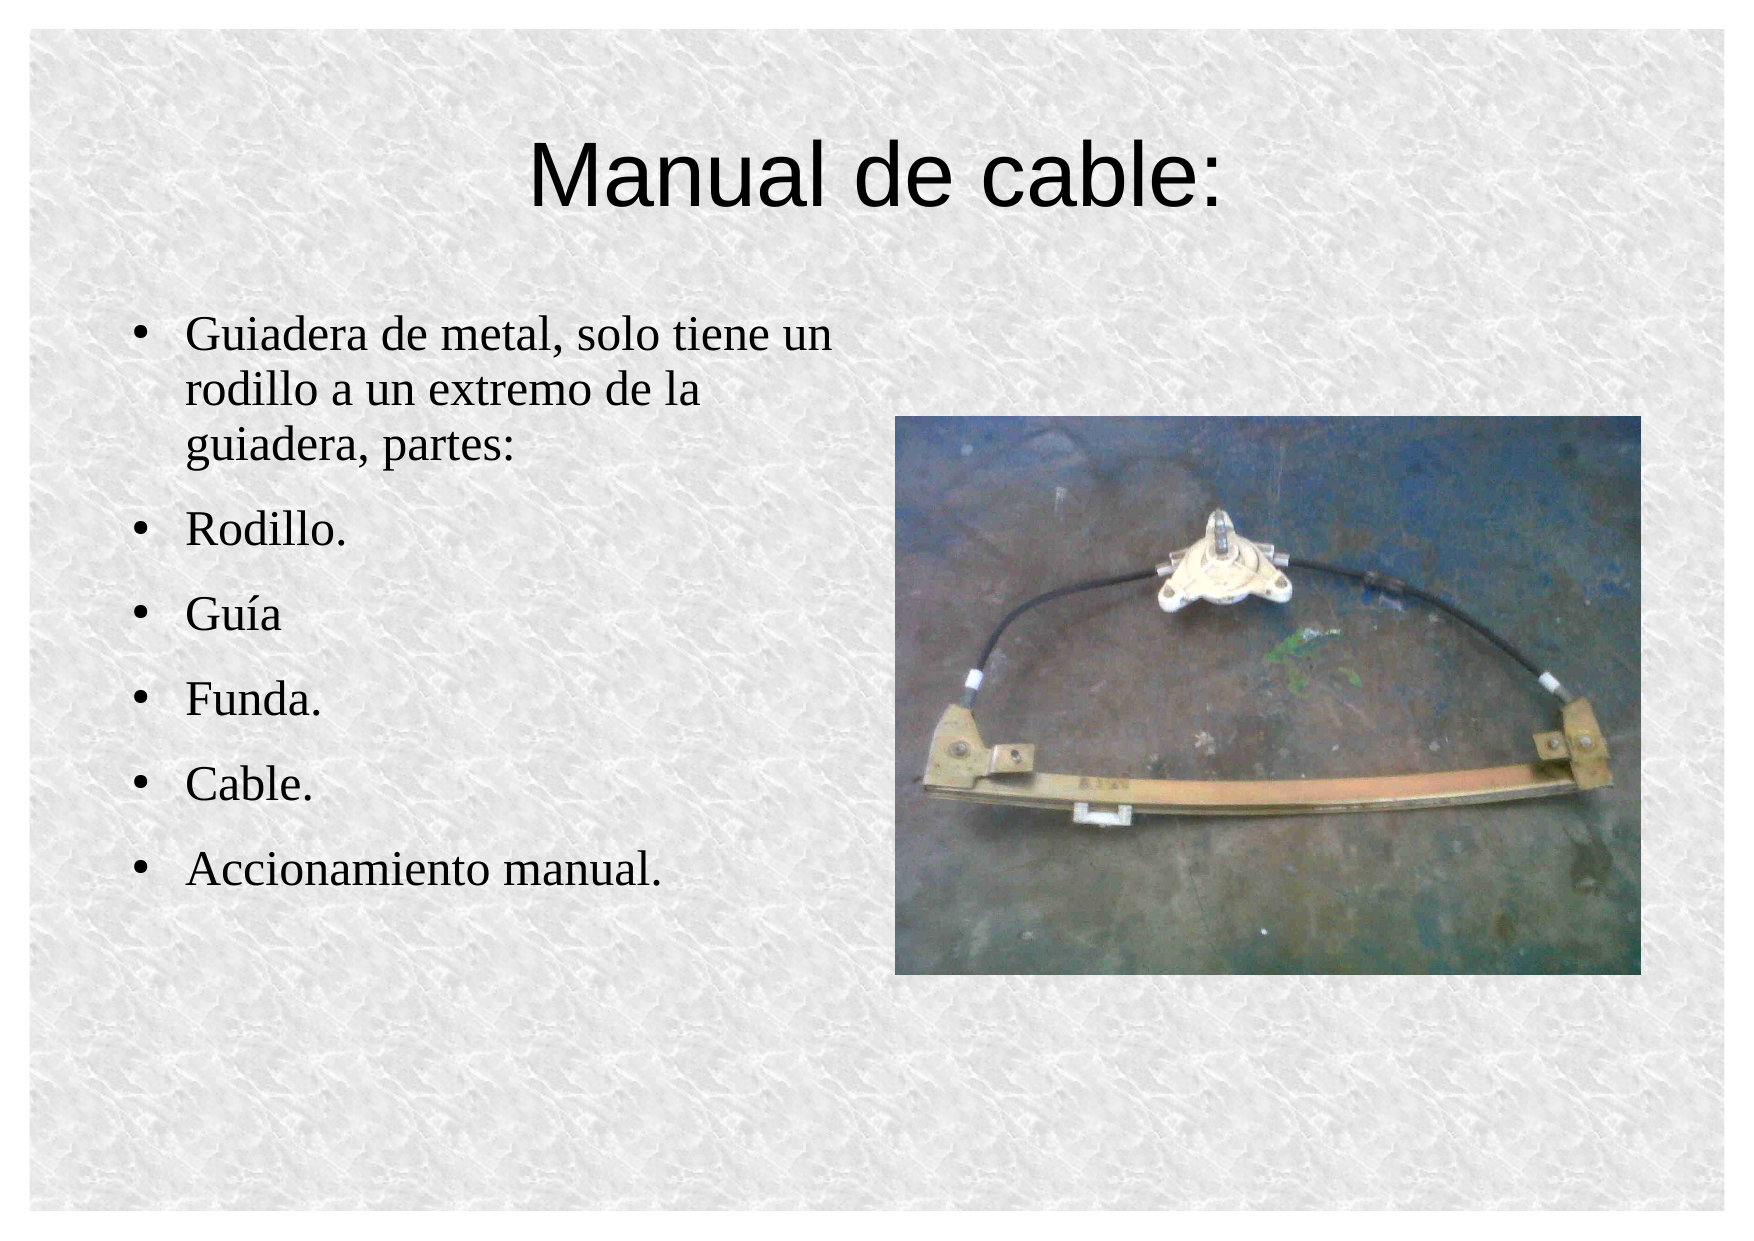

# Manual de cable:
Guiadera de metal, solo tiene un rodillo a un extremo de la guiadera, partes:
Rodillo.
Guía
Funda.
Cable.
Accionamiento manual.